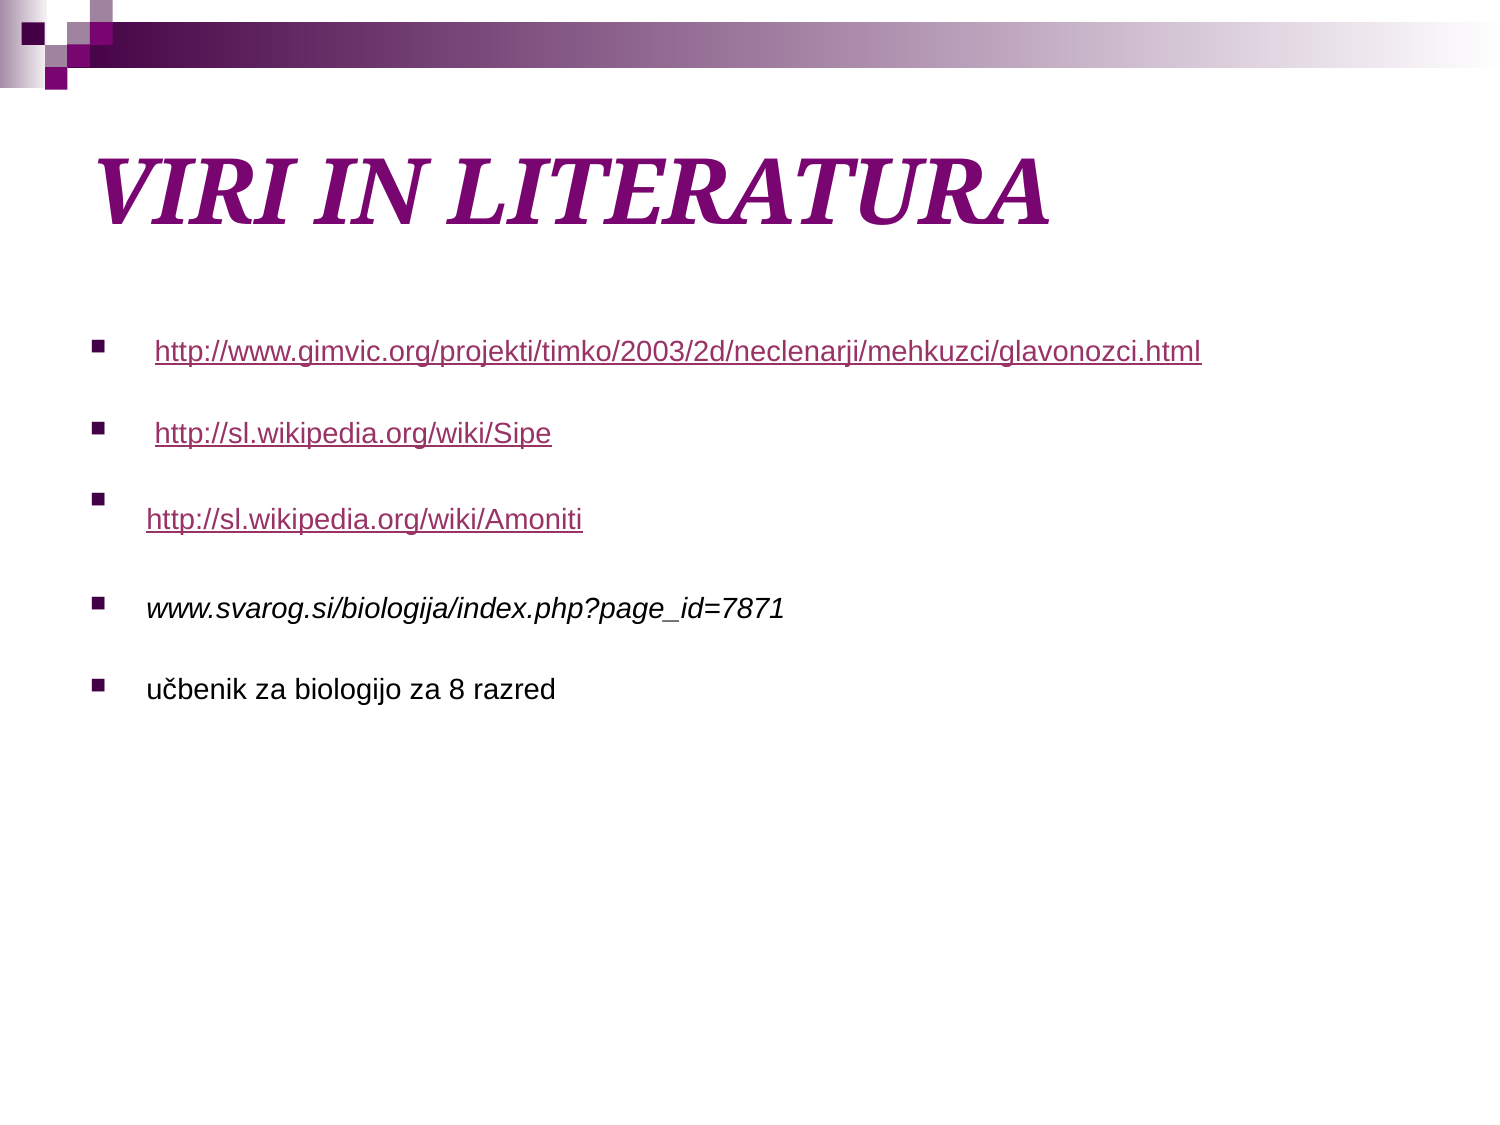

# VIRI IN LITERATURA
 http://www.gimvic.org/projekti/timko/2003/2d/neclenarji/mehkuzci/glavonozci.html
 http://sl.wikipedia.org/wiki/Sipe
http://sl.wikipedia.org/wiki/Amoniti
www.svarog.si/biologija/index.php?page_id=7871
učbenik za biologijo za 8 razred